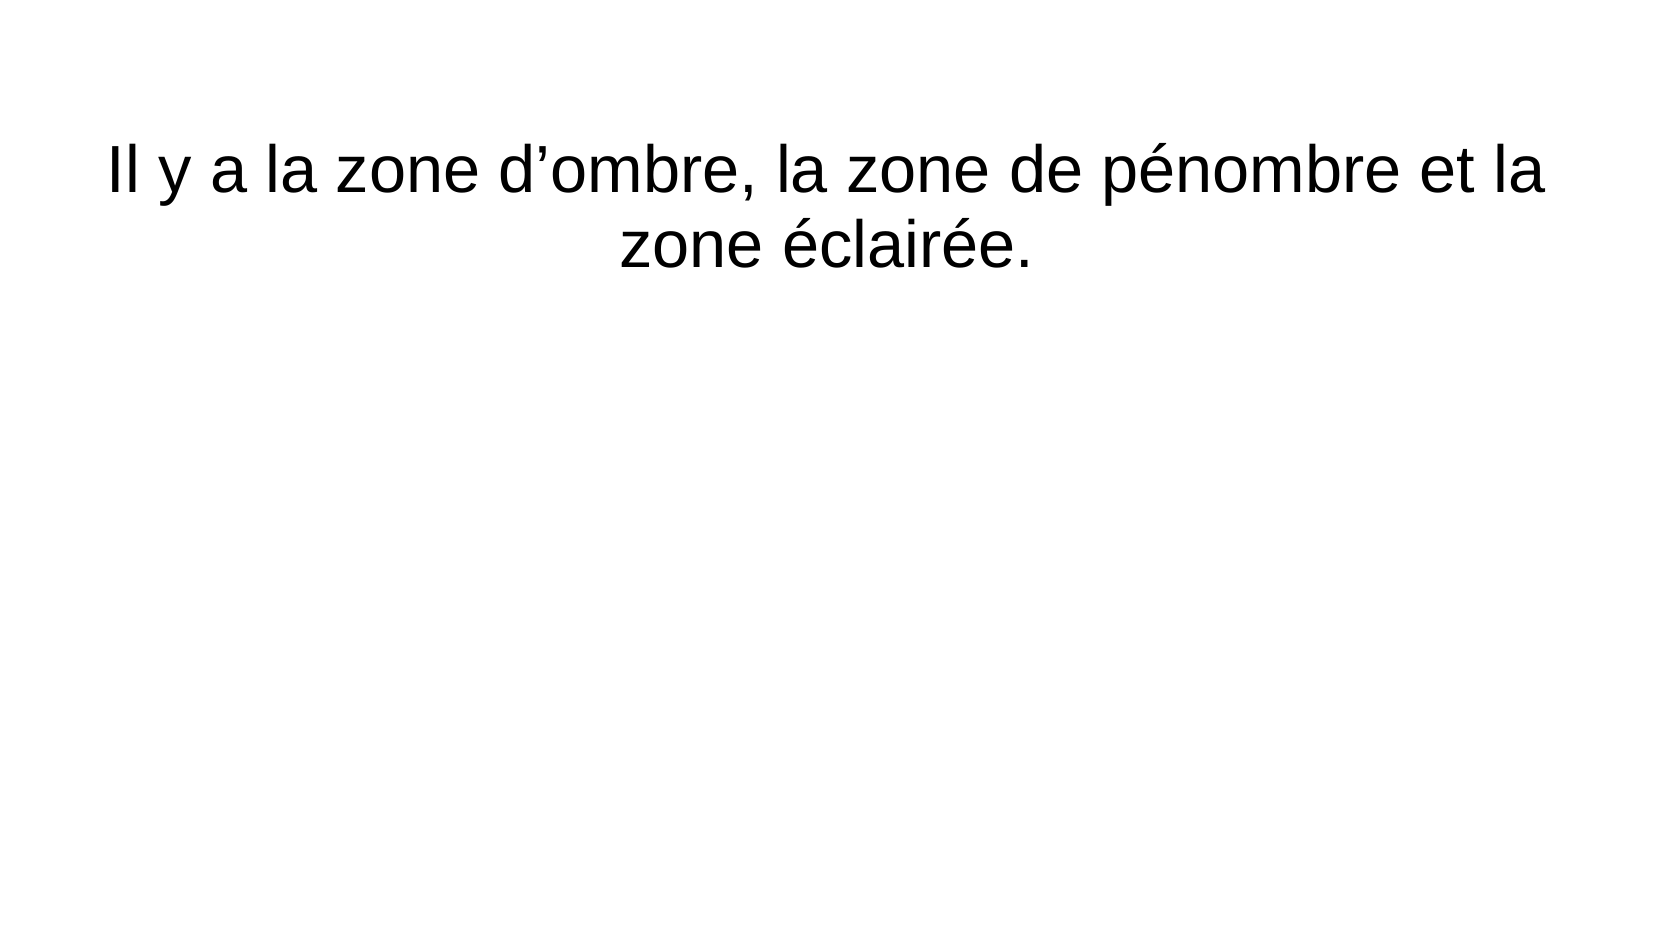

# Il y a la zone d’ombre, la zone de pénombre et la zone éclairée.